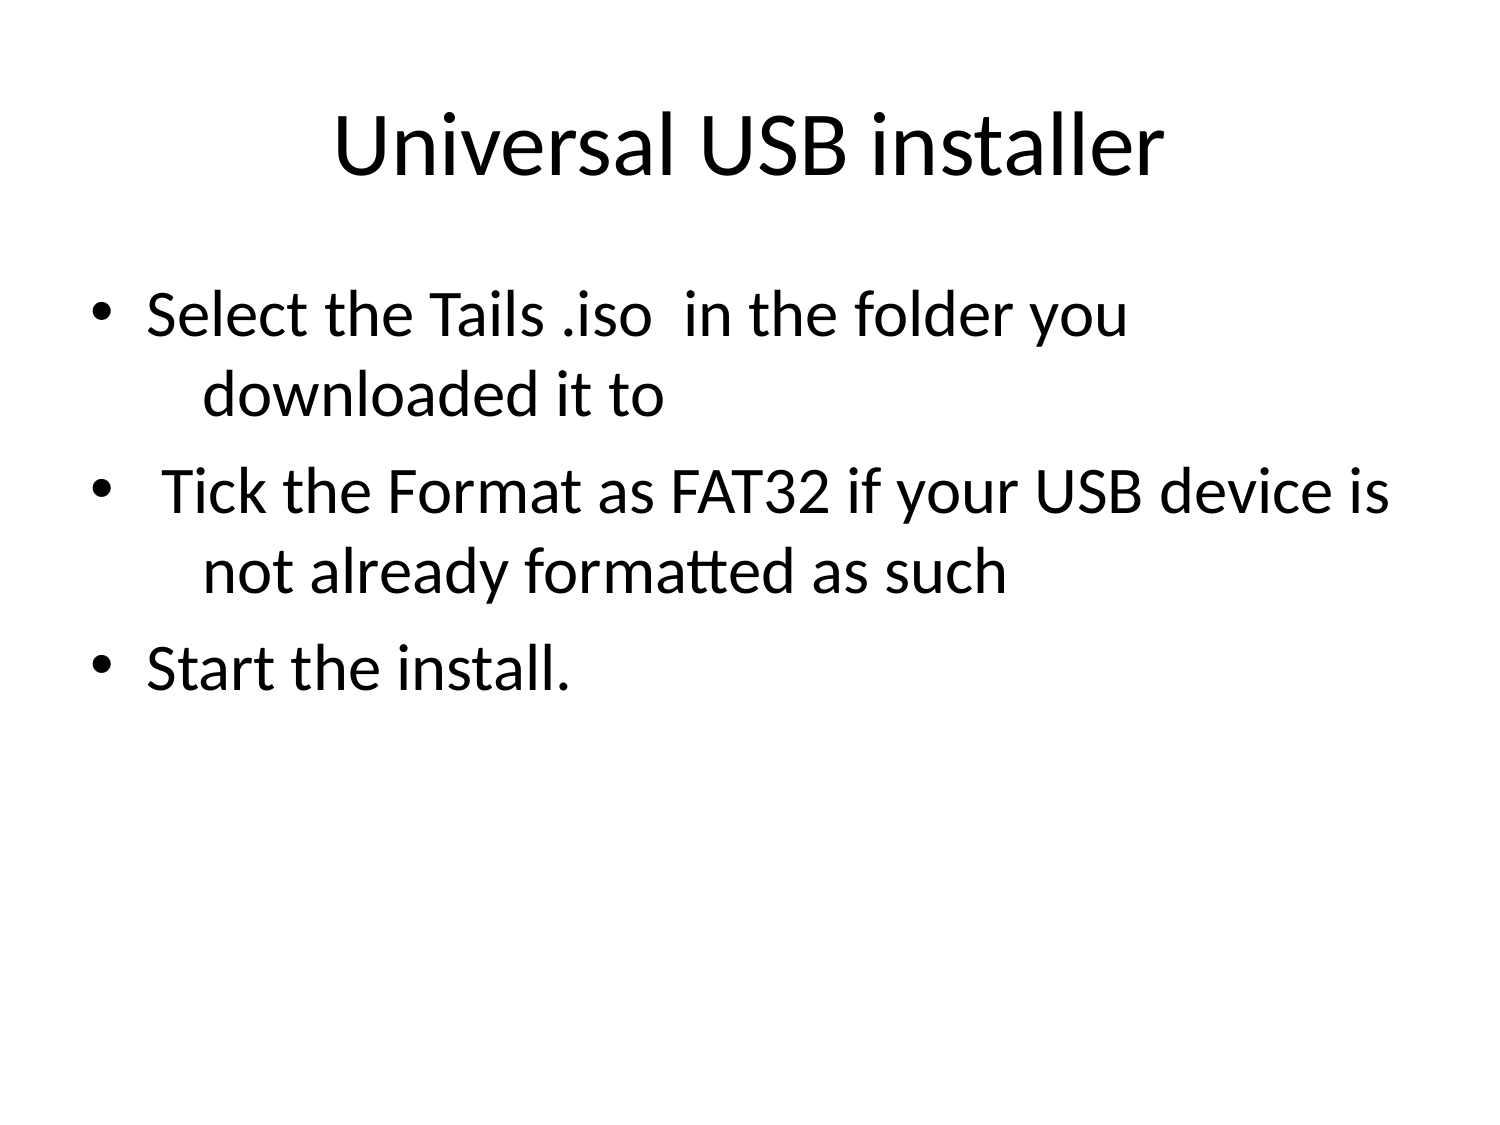

# Universal USB installer
Select the Tails .iso in the folder you downloaded it to
 Tick the Format as FAT32 if your USB device is not already formatted as such
Start the install.